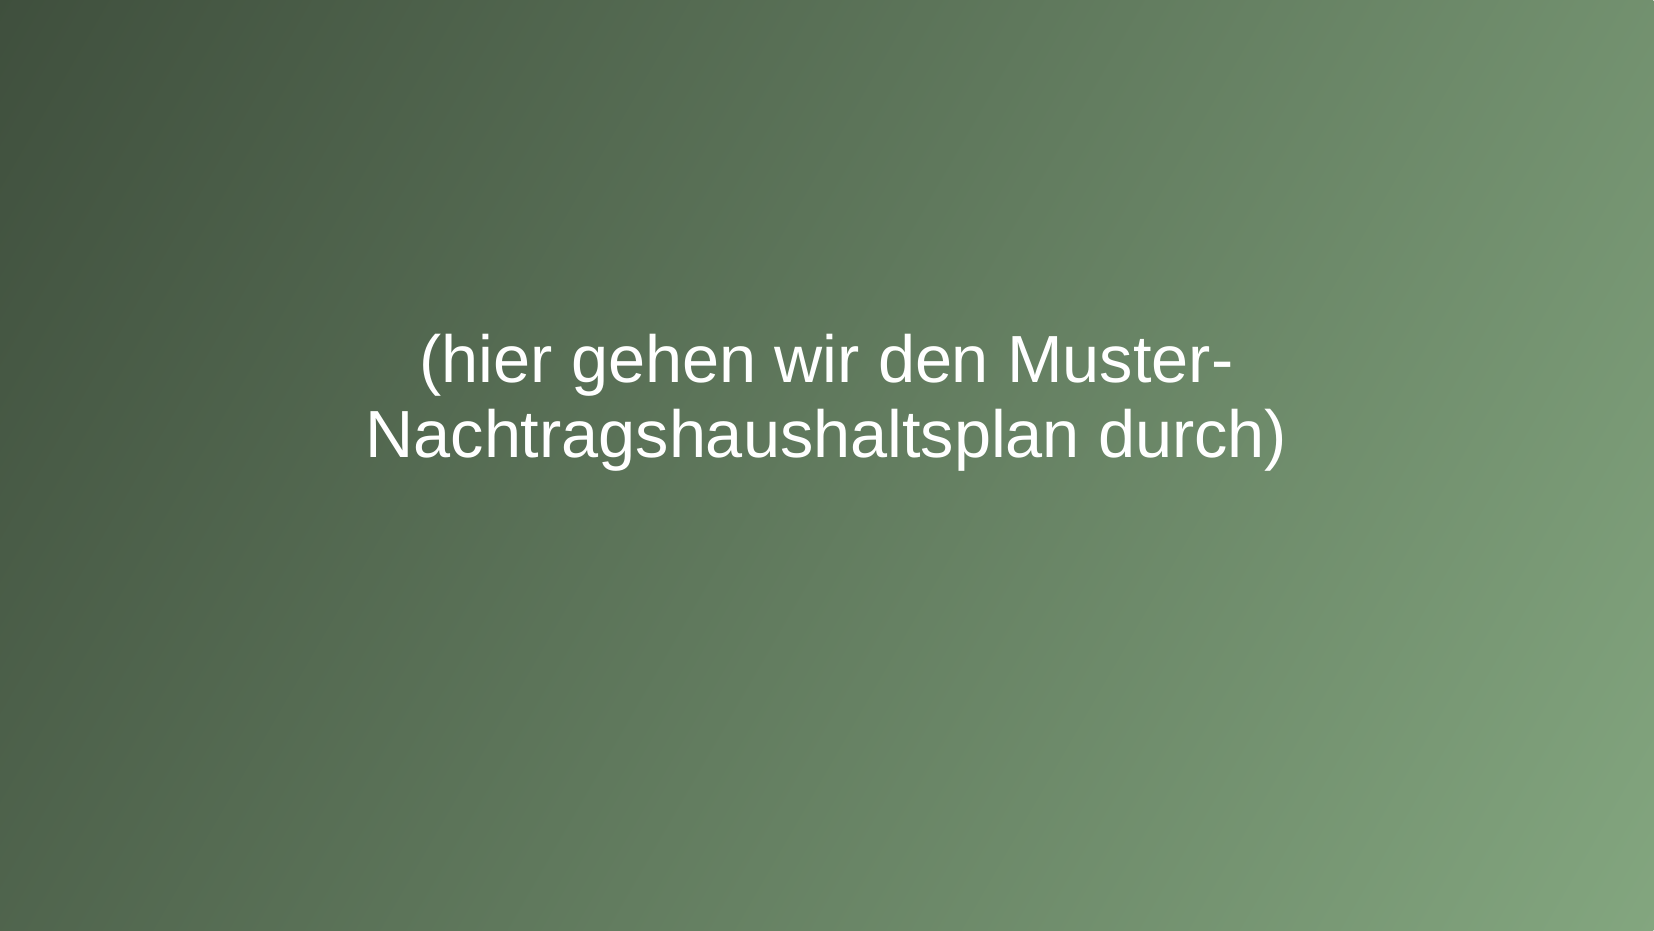

# (hier gehen wir den Muster-Nachtragshaushaltsplan durch)